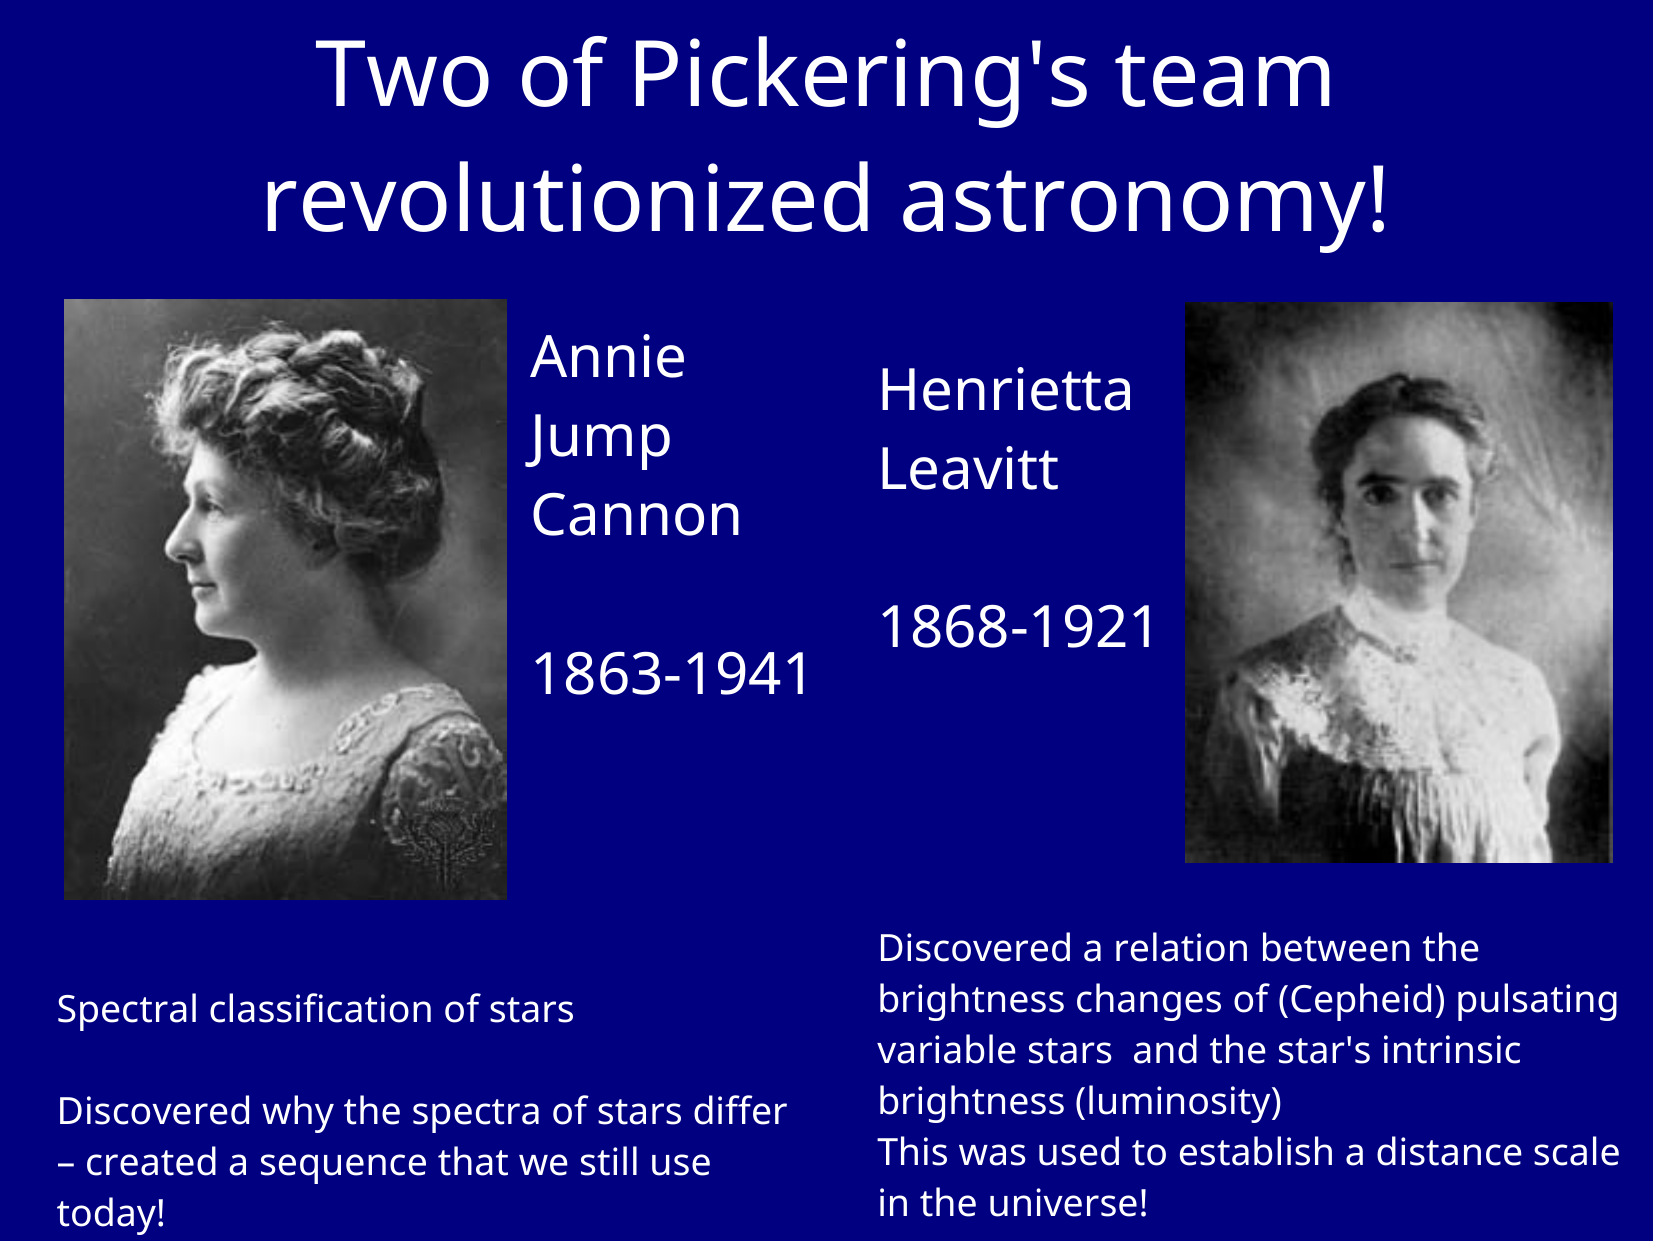

# Two of Pickering's team revolutionized astronomy!
Annie
Jump
Cannon
1863-1941
Henrietta
Leavitt
1868-1921
Discovered a relation between the brightness changes of (Cepheid) pulsating variable stars and the star's intrinsic brightness (luminosity)
This was used to establish a distance scale in the universe!
Spectral classification of stars
Discovered why the spectra of stars differ – created a sequence that we still use today!